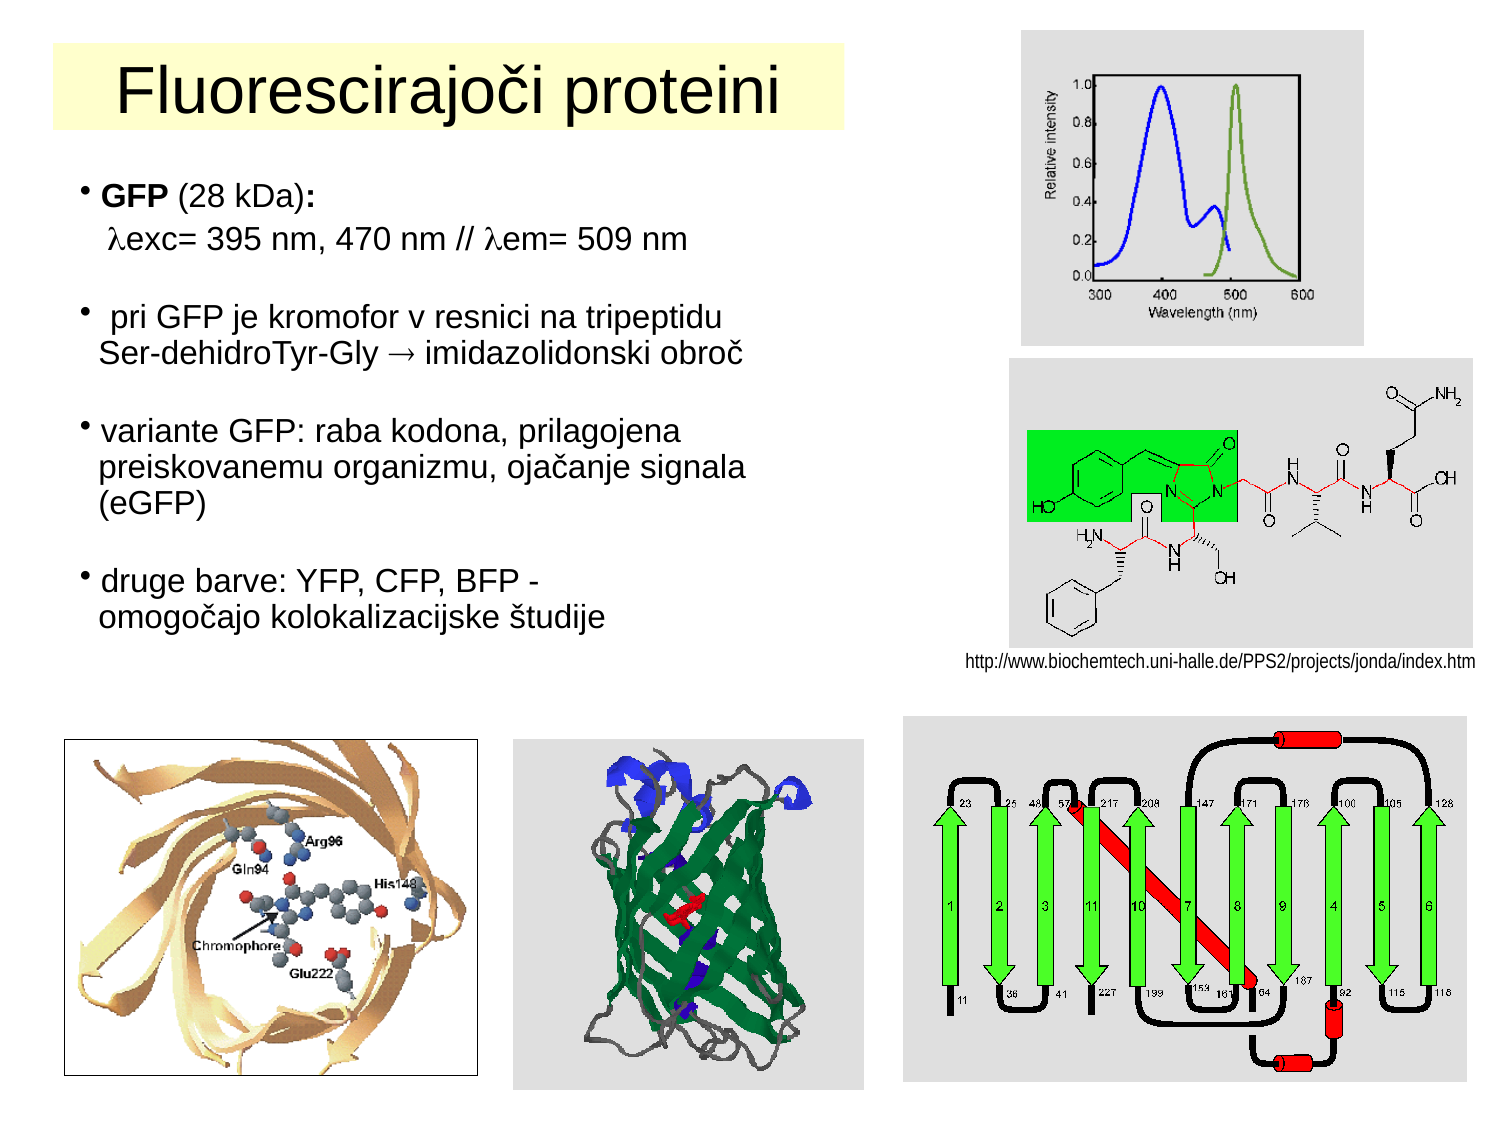

# Fluorescirajoči proteini
 GFP (28 kDa):
 lexc= 395 nm, 470 nm // lem= 509 nm
 pri GFP je kromofor v resnici na tripeptidu
 Ser-dehidroTyr-Gly  imidazolidonski obroč
 variante GFP: raba kodona, prilagojena
 preiskovanemu organizmu, ojačanje signala
 (eGFP)
 druge barve: YFP, CFP, BFP -
 omogočajo kolokalizacijske študije
http://www.biochemtech.uni-halle.de/PPS2/projects/jonda/index.htm